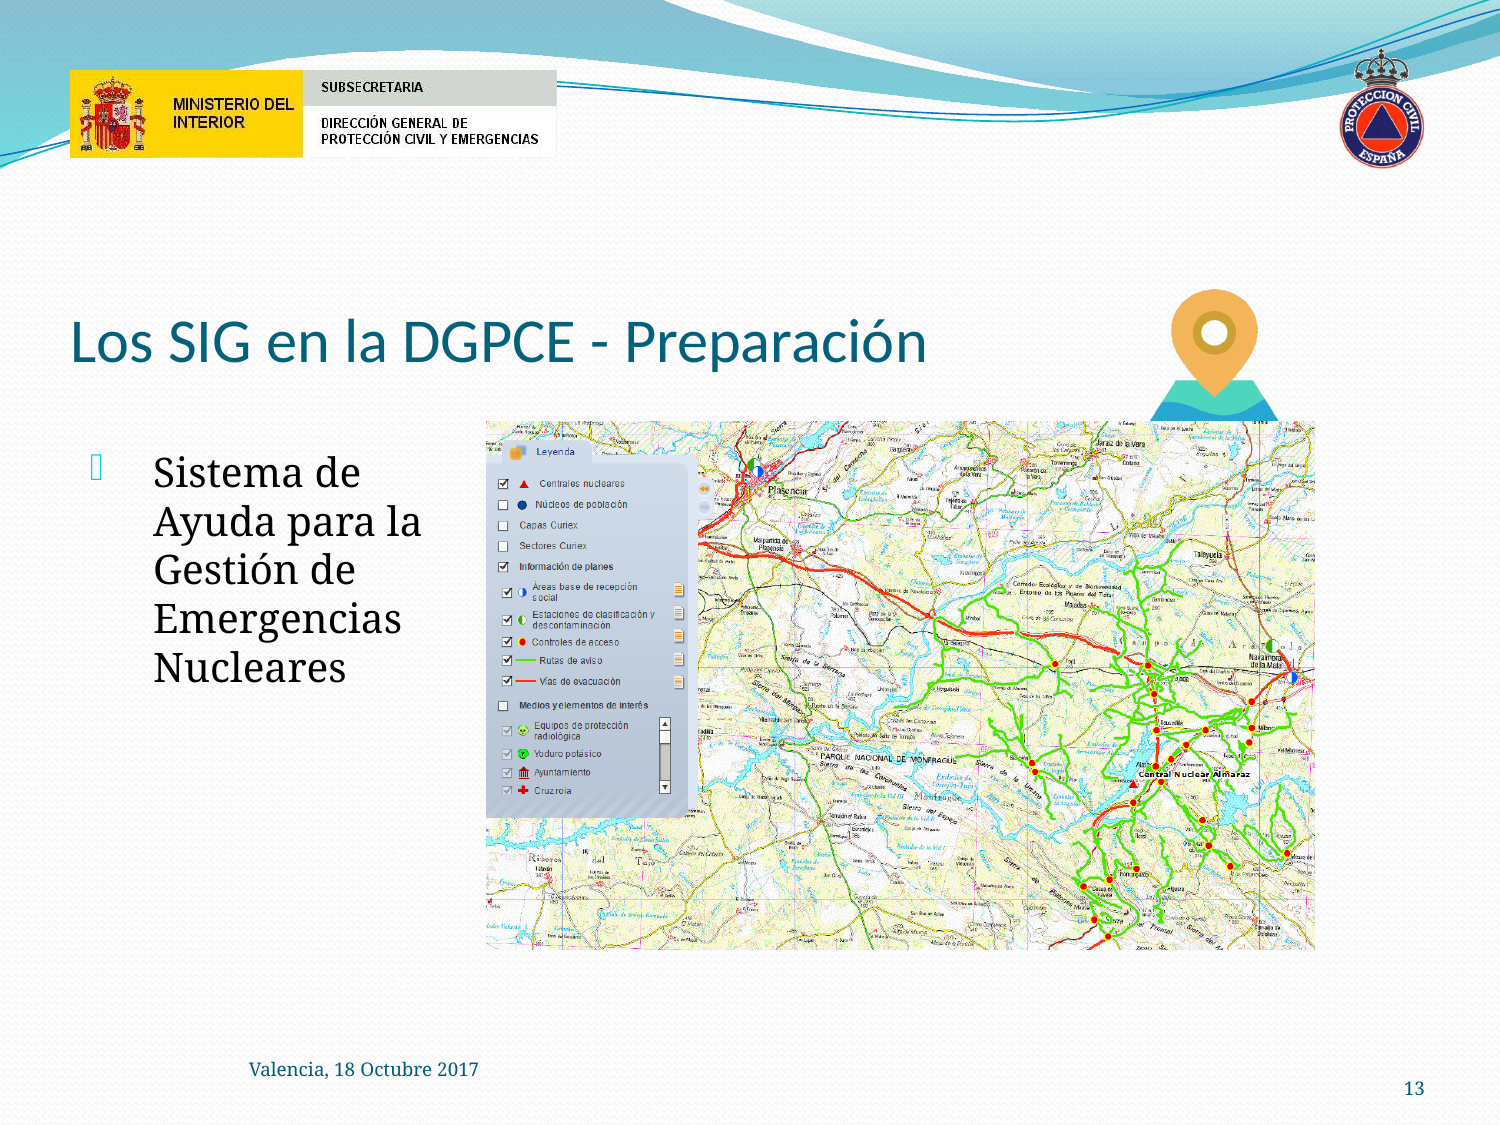

# Los SIG en la DGPCE - Preparación
Sistema de Ayuda para la Gestión de Emergencias Nucleares
Valencia, 18 Octubre 2017